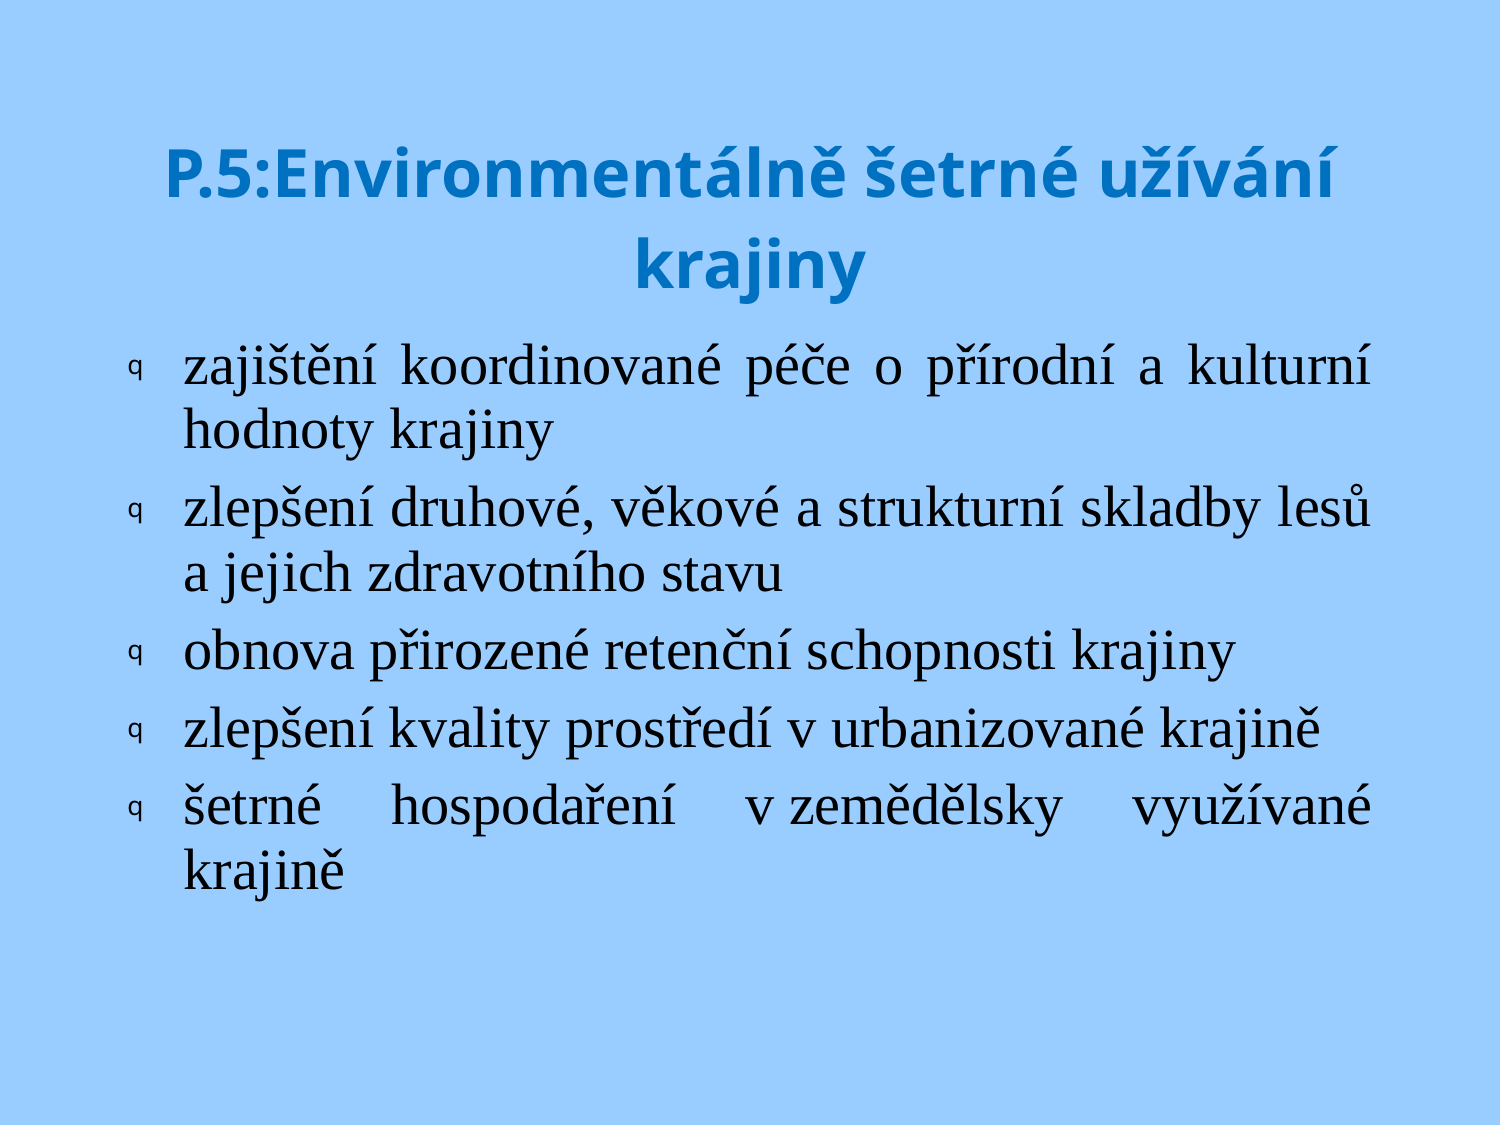

# P.5:Environmentálně šetrné užívání krajiny
zajištění koordinované péče o přírodní a kulturní hodnoty krajiny
zlepšení druhové, věkové a strukturní skladby lesů a jejich zdravotního stavu
obnova přirozené retenční schopnosti krajiny
zlepšení kvality prostředí v urbanizované krajině
šetrné hospodaření v zemědělsky využívané krajině